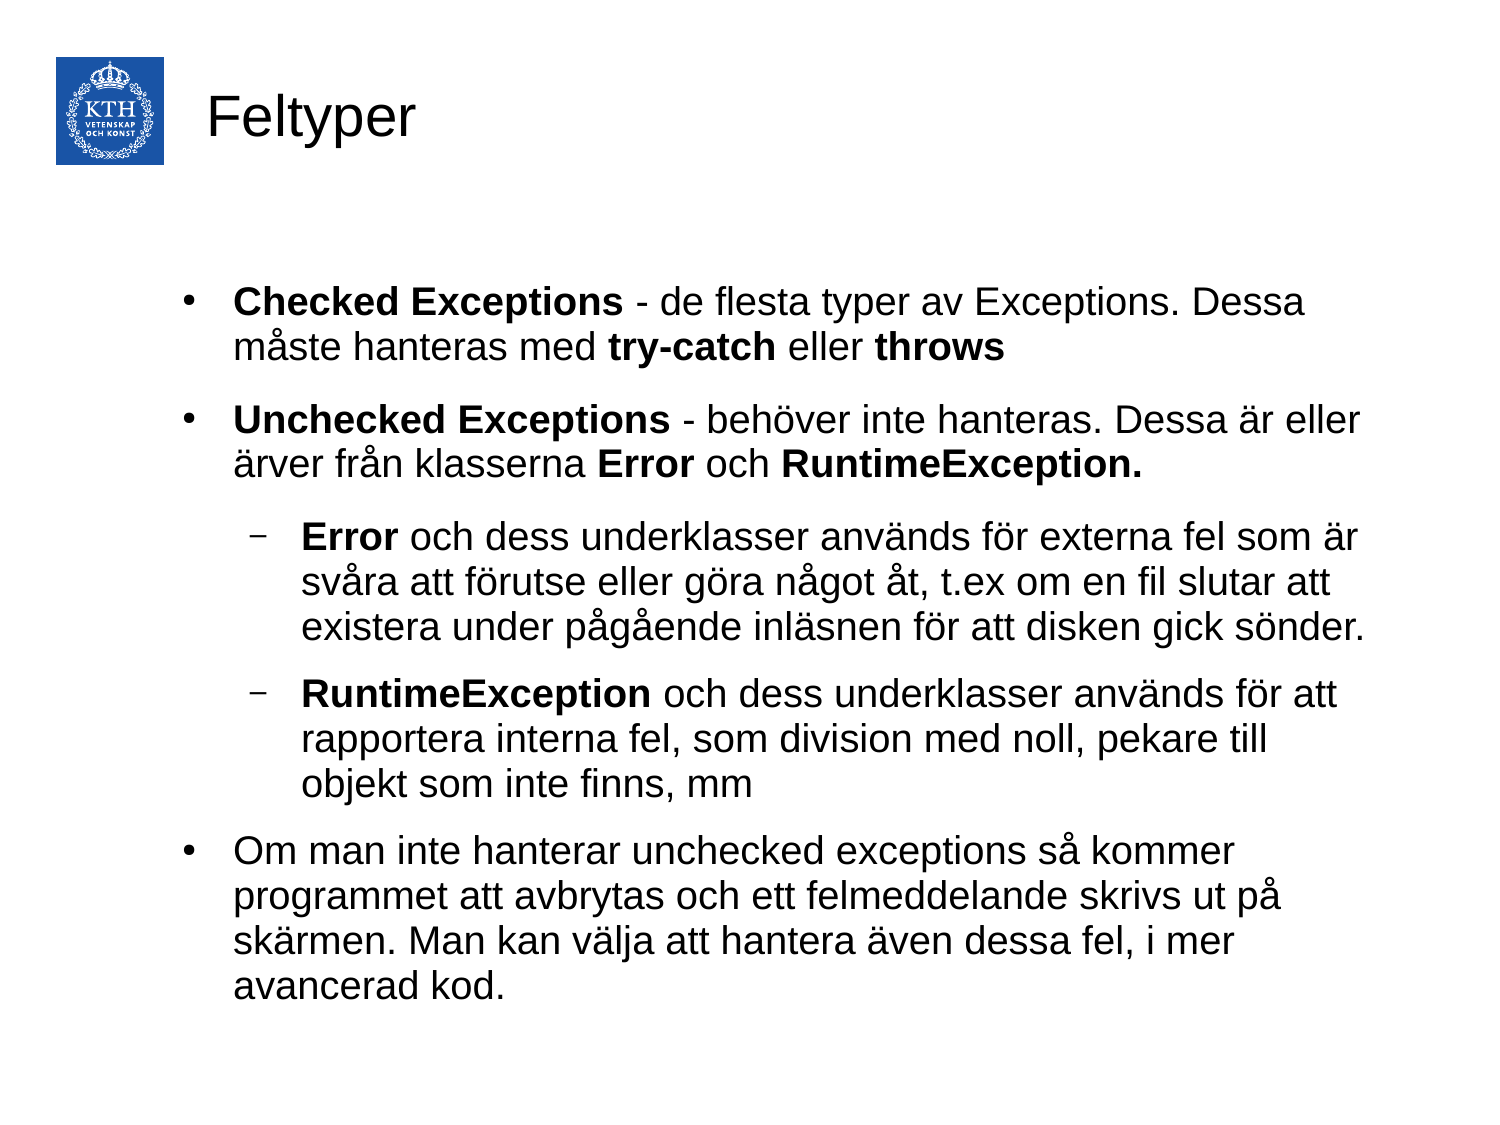

# Feltyper
Checked Exceptions - de flesta typer av Exceptions. Dessa måste hanteras med try-catch eller throws
Unchecked Exceptions - behöver inte hanteras. Dessa är eller ärver från klasserna Error och RuntimeException.
Error och dess underklasser används för externa fel som är svåra att förutse eller göra något åt, t.ex om en fil slutar att existera under pågående inläsnen för att disken gick sönder.
RuntimeException och dess underklasser används för att rapportera interna fel, som division med noll, pekare till objekt som inte finns, mm
Om man inte hanterar unchecked exceptions så kommer programmet att avbrytas och ett felmeddelande skrivs ut på skärmen. Man kan välja att hantera även dessa fel, i mer avancerad kod.